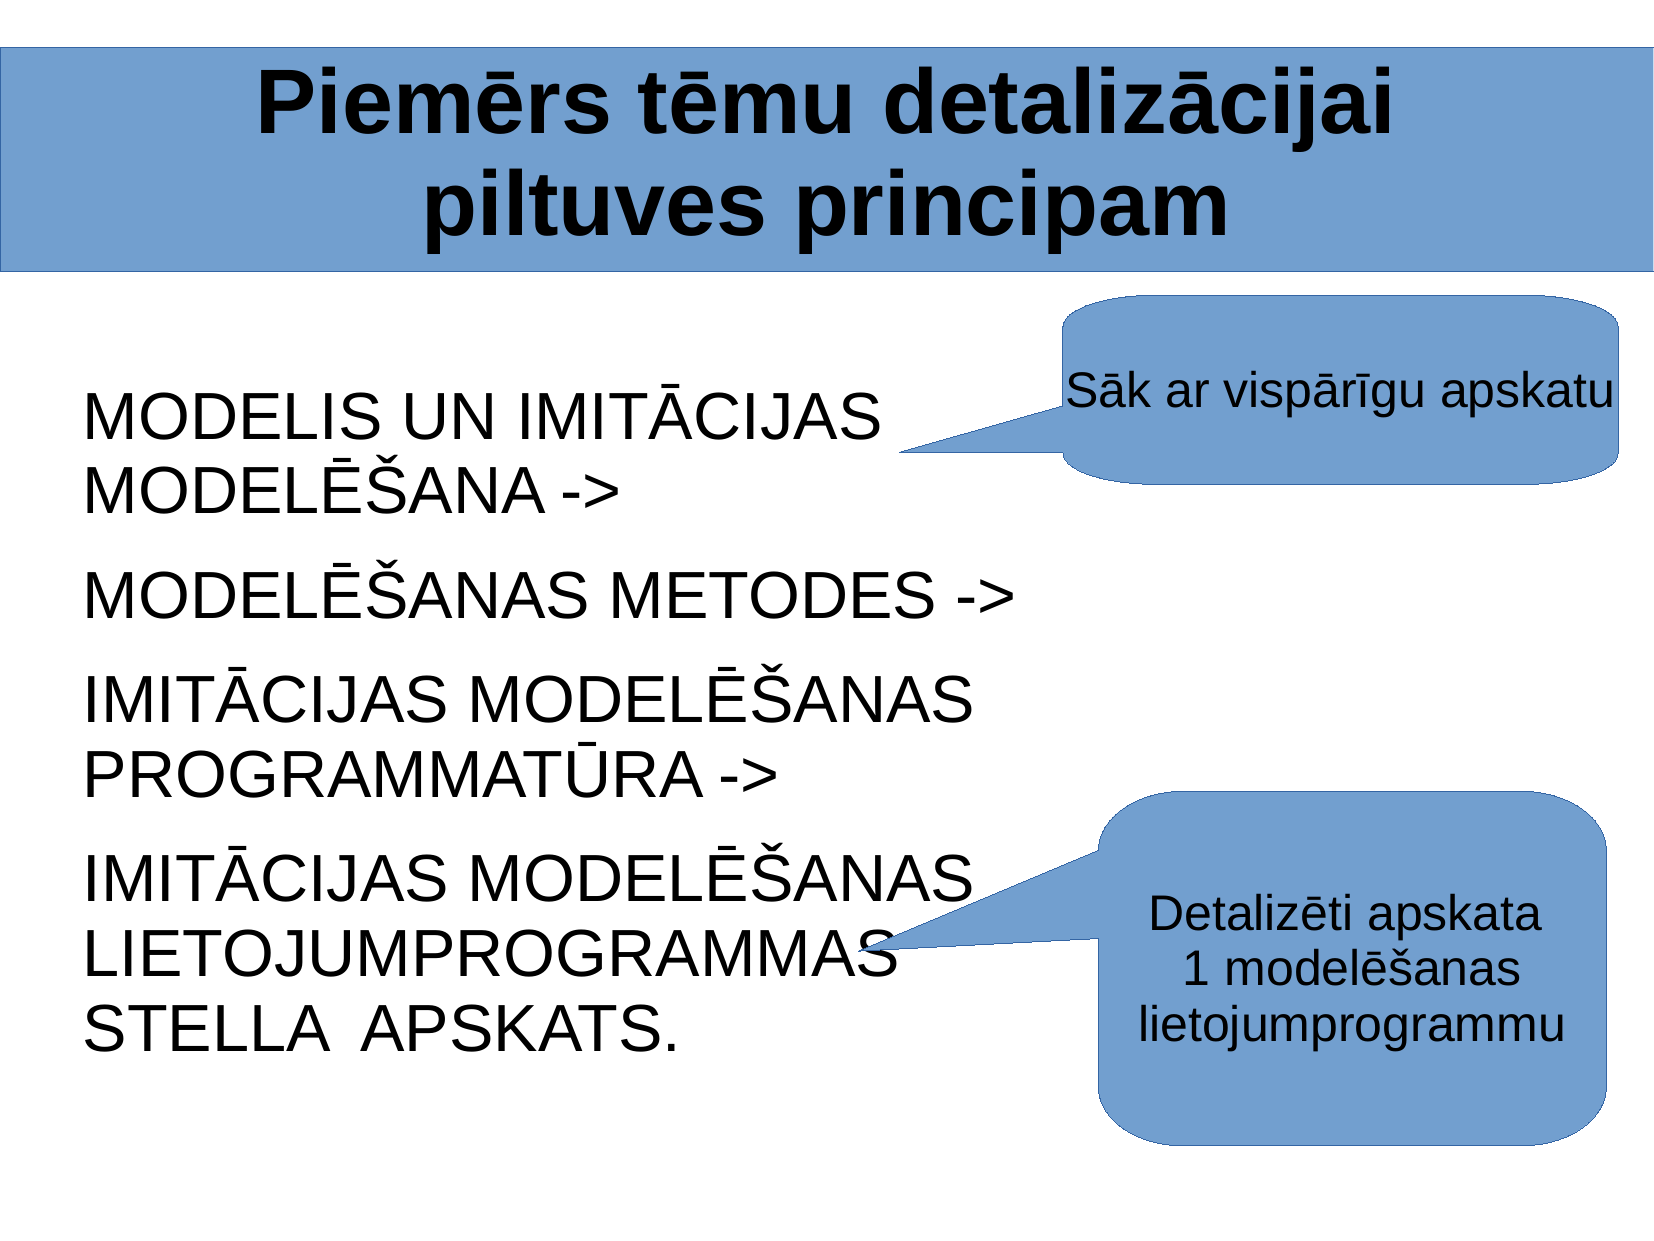

# Piemērs tēmu detalizācijai piltuves principam
Sāk ar vispārīgu apskatu
MODELIS UN IMITĀCIJAS MODELĒŠANA ->
MODELĒŠANAS METODES ->
IMITĀCIJAS MODELĒŠANAS PROGRAMMATŪRA ->
IMITĀCIJAS MODELĒŠANAS LIETOJUMPROGRAMMAS STELLA APSKATS.
Detalizēti apskata
1 modelēšanas
lietojumprogrammu